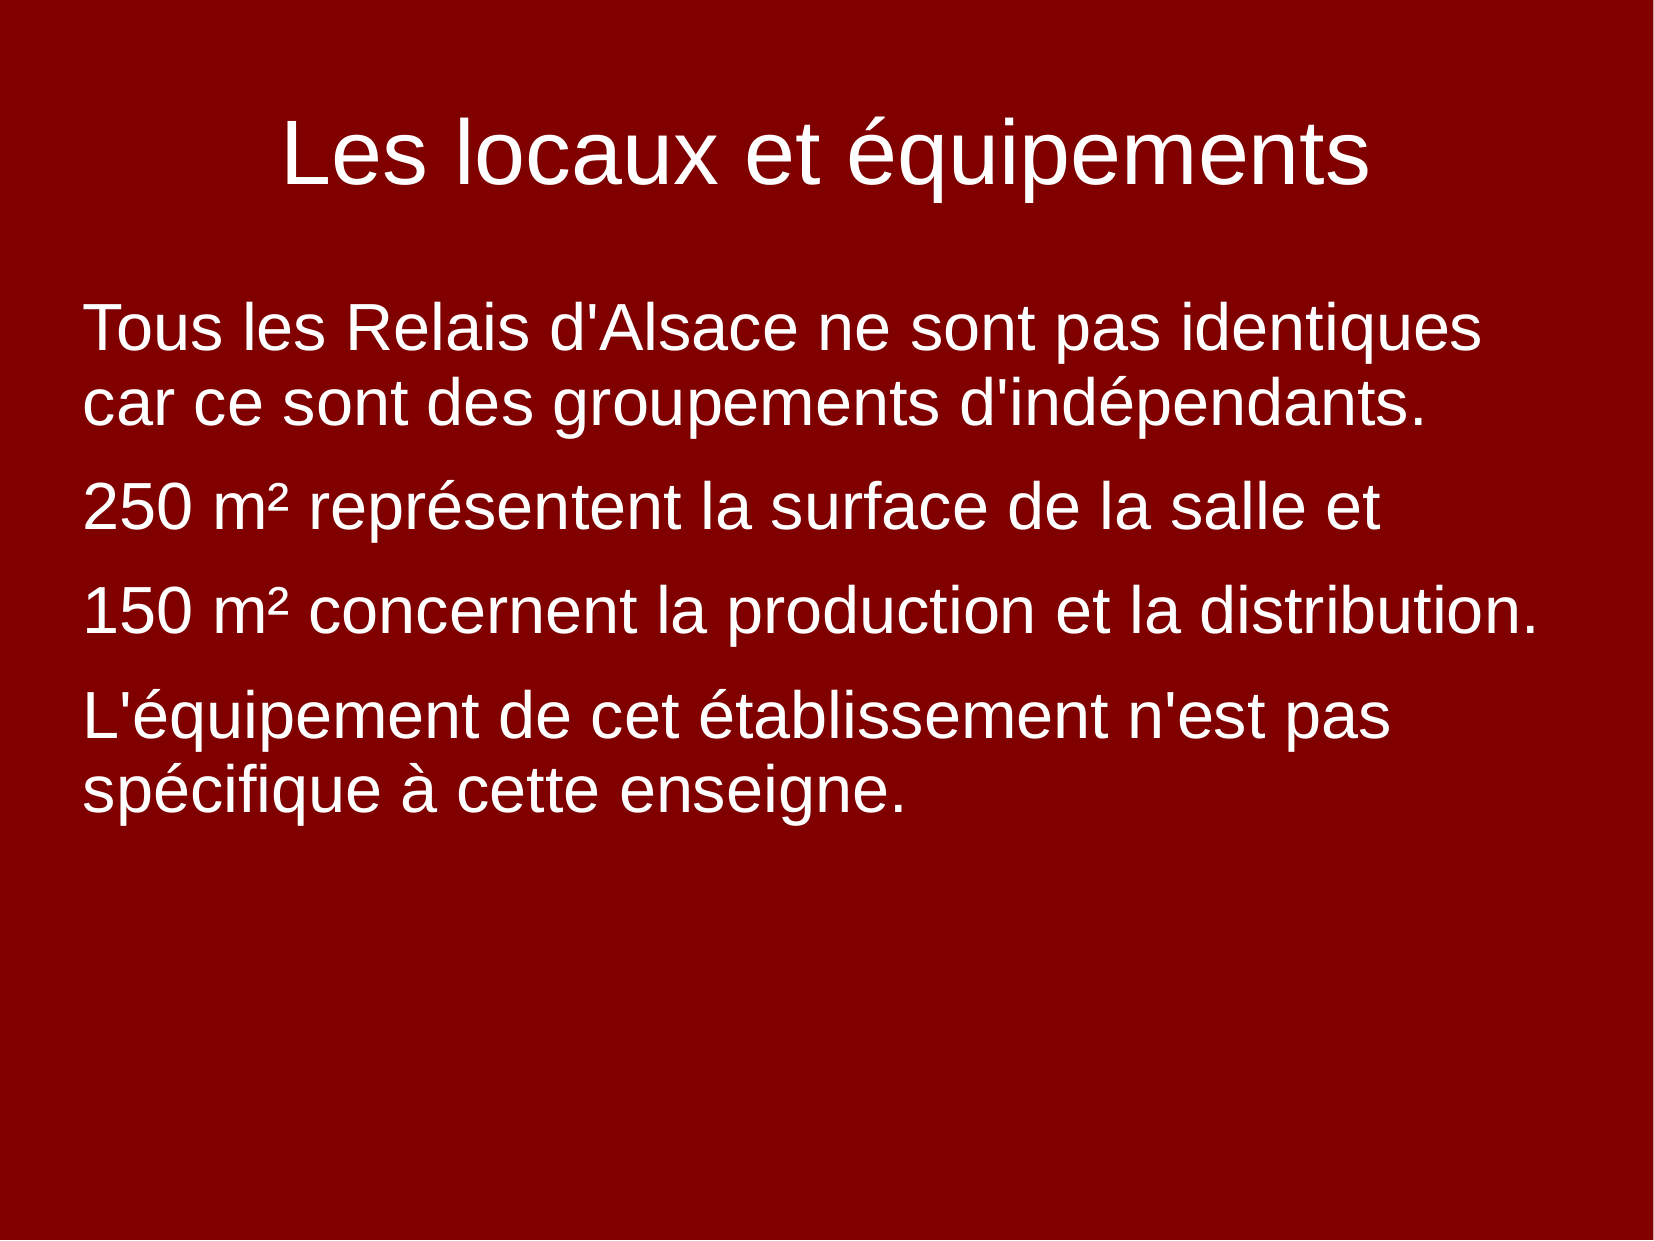

# Les locaux et équipements
Tous les Relais d'Alsace ne sont pas identiques car ce sont des groupements d'indépendants.
250 m² représentent la surface de la salle et
150 m² concernent la production et la distribution.
L'équipement de cet établissement n'est pas spécifique à cette enseigne.